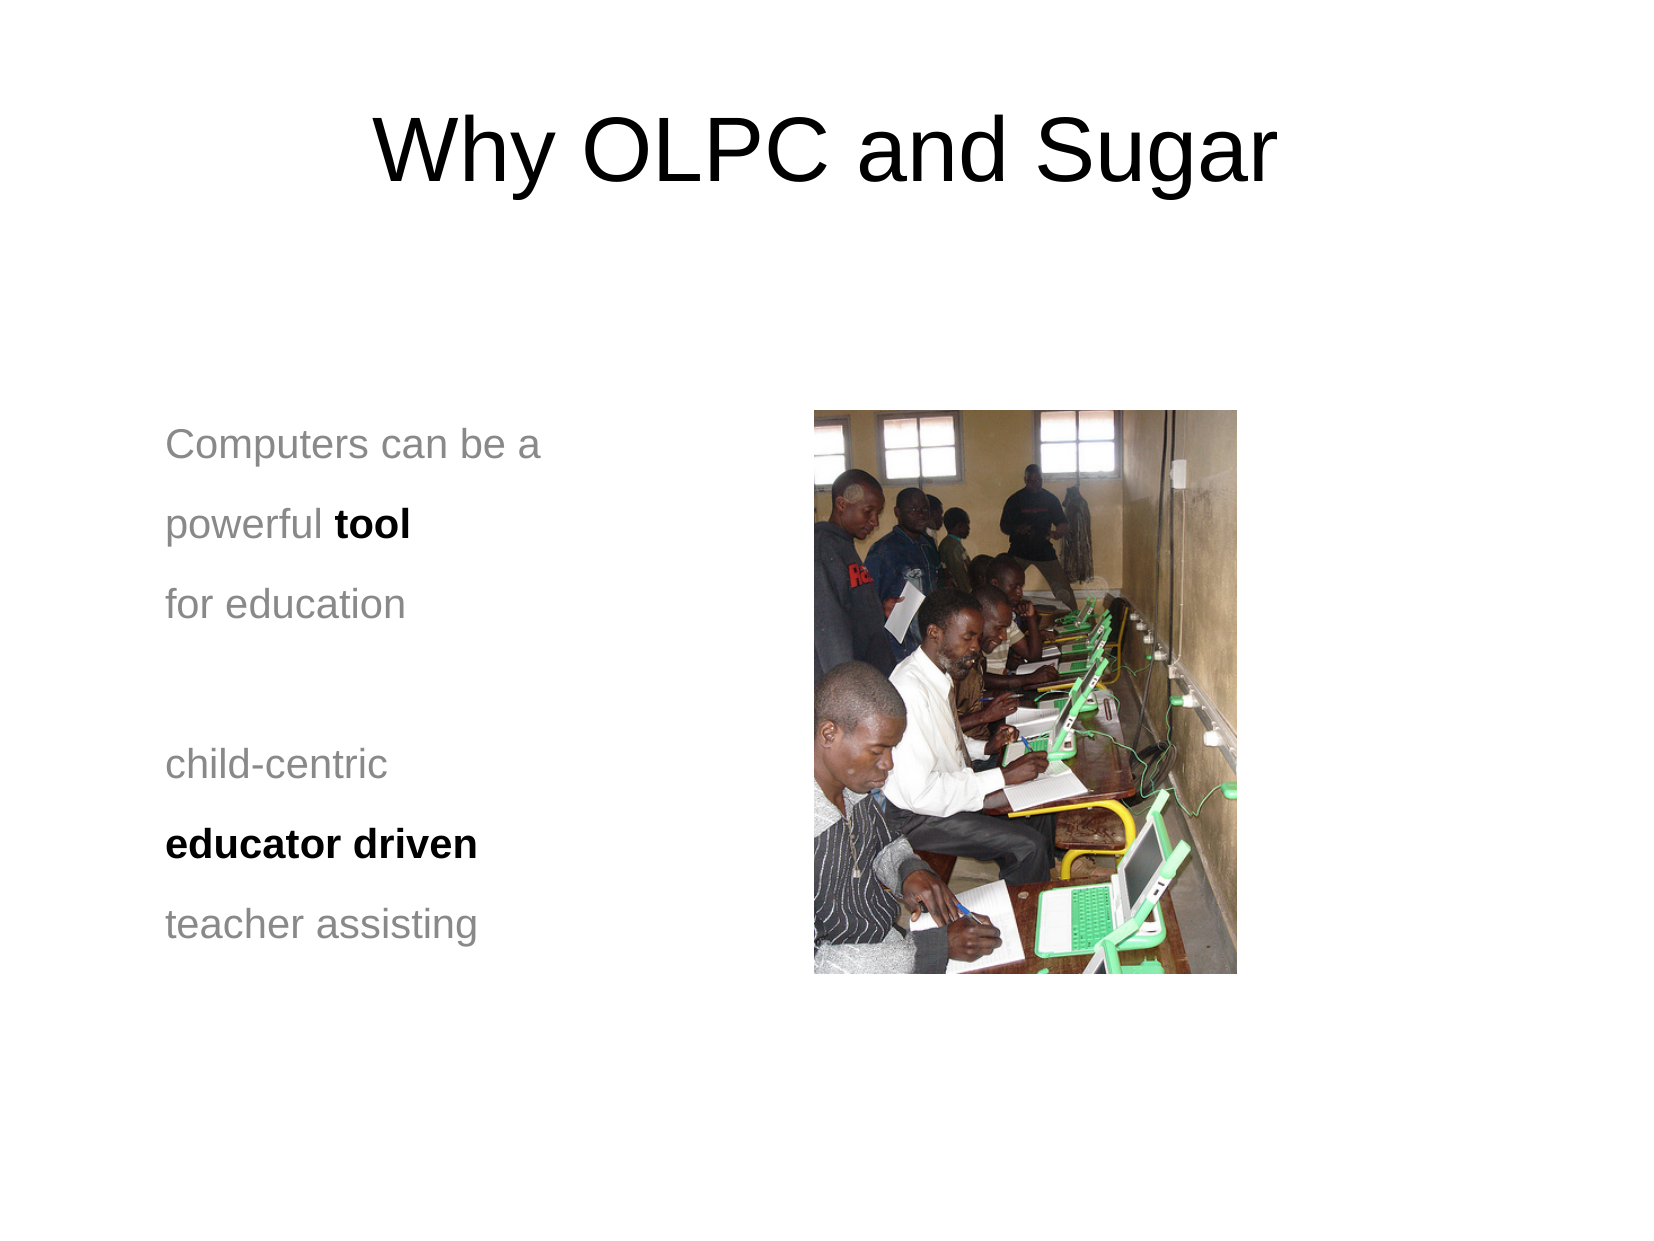

# Why OLPC and Sugar
Computers can be a
powerful tool
for education
child-centric
educator driven
teacher assisting